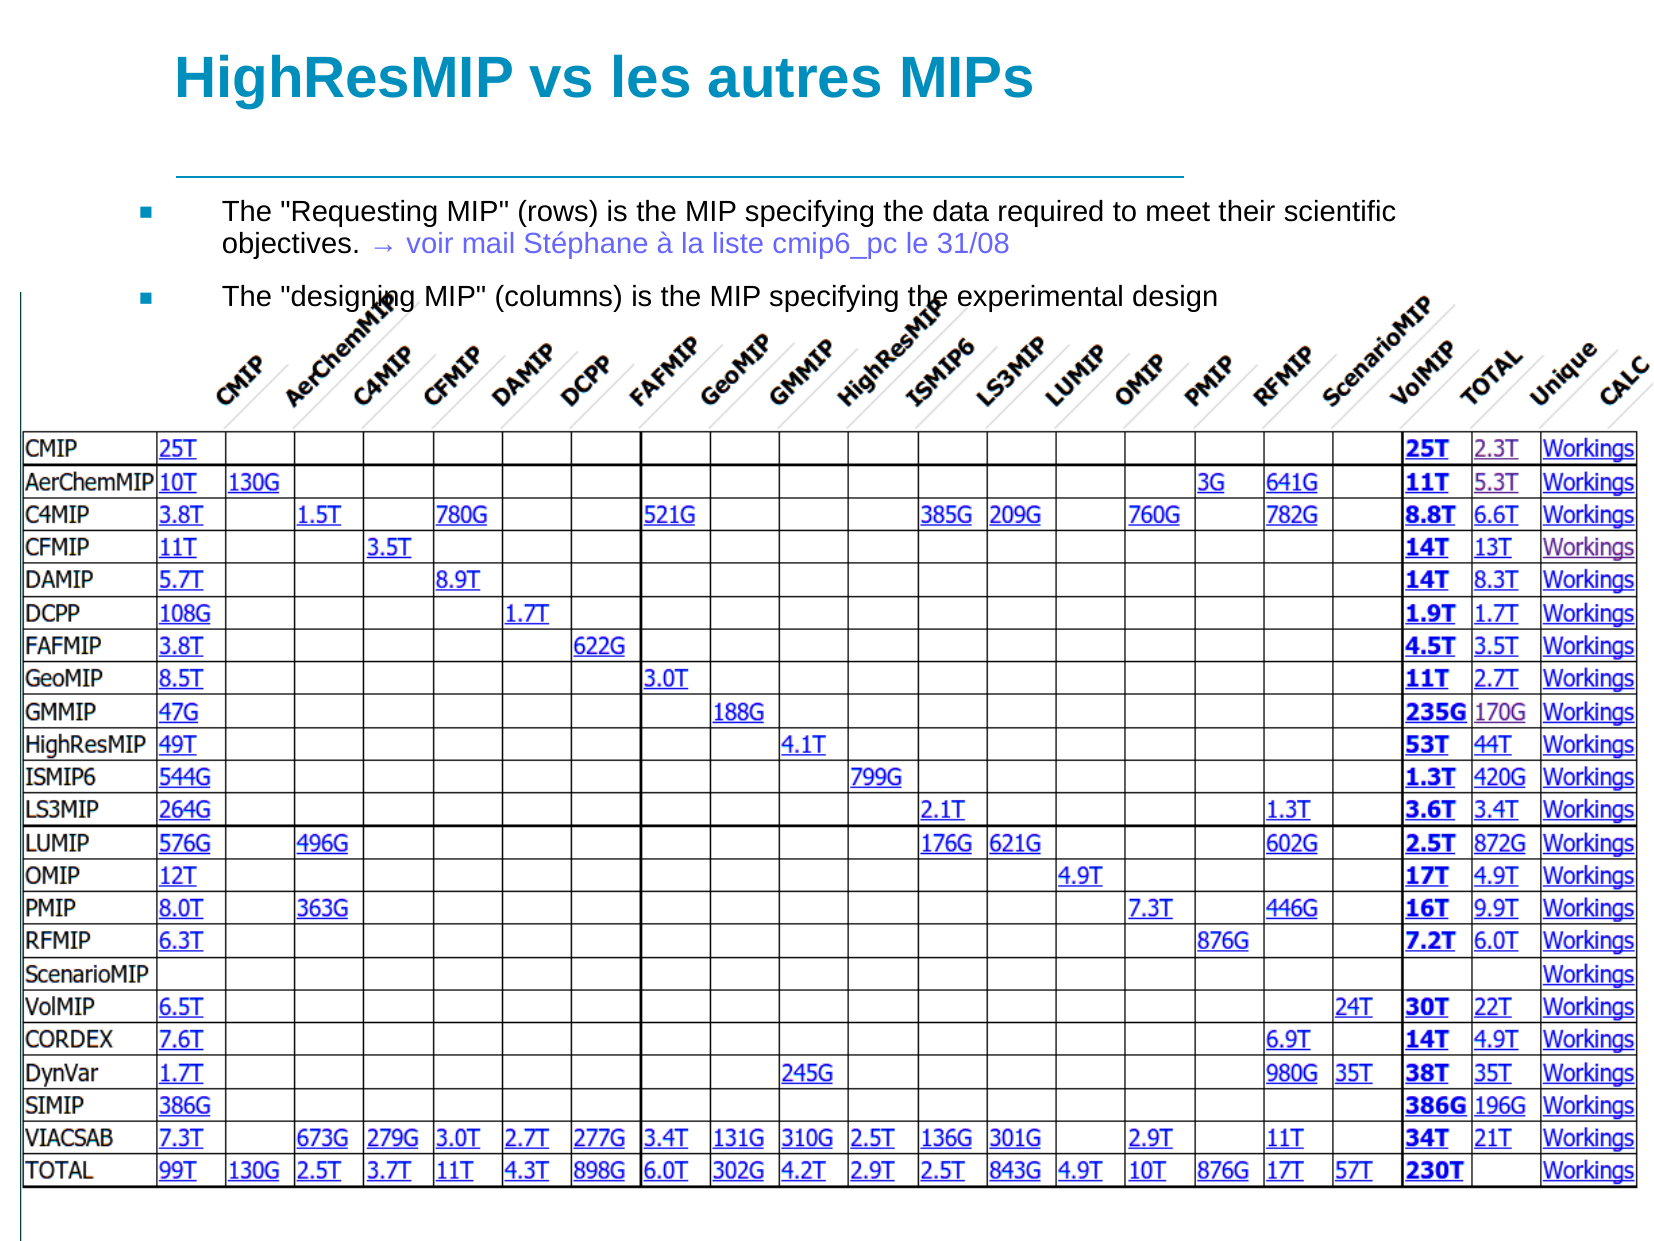

# HighResMIP vs les autres MIPs
The "Requesting MIP" (rows) is the MIP specifying the data required to meet their scientific objectives. → voir mail Stéphane à la liste cmip6_pc le 31/08
The "designing MIP" (columns) is the MIP specifying the experimental design
CMIP6-Tech - 31 Août 2017
7